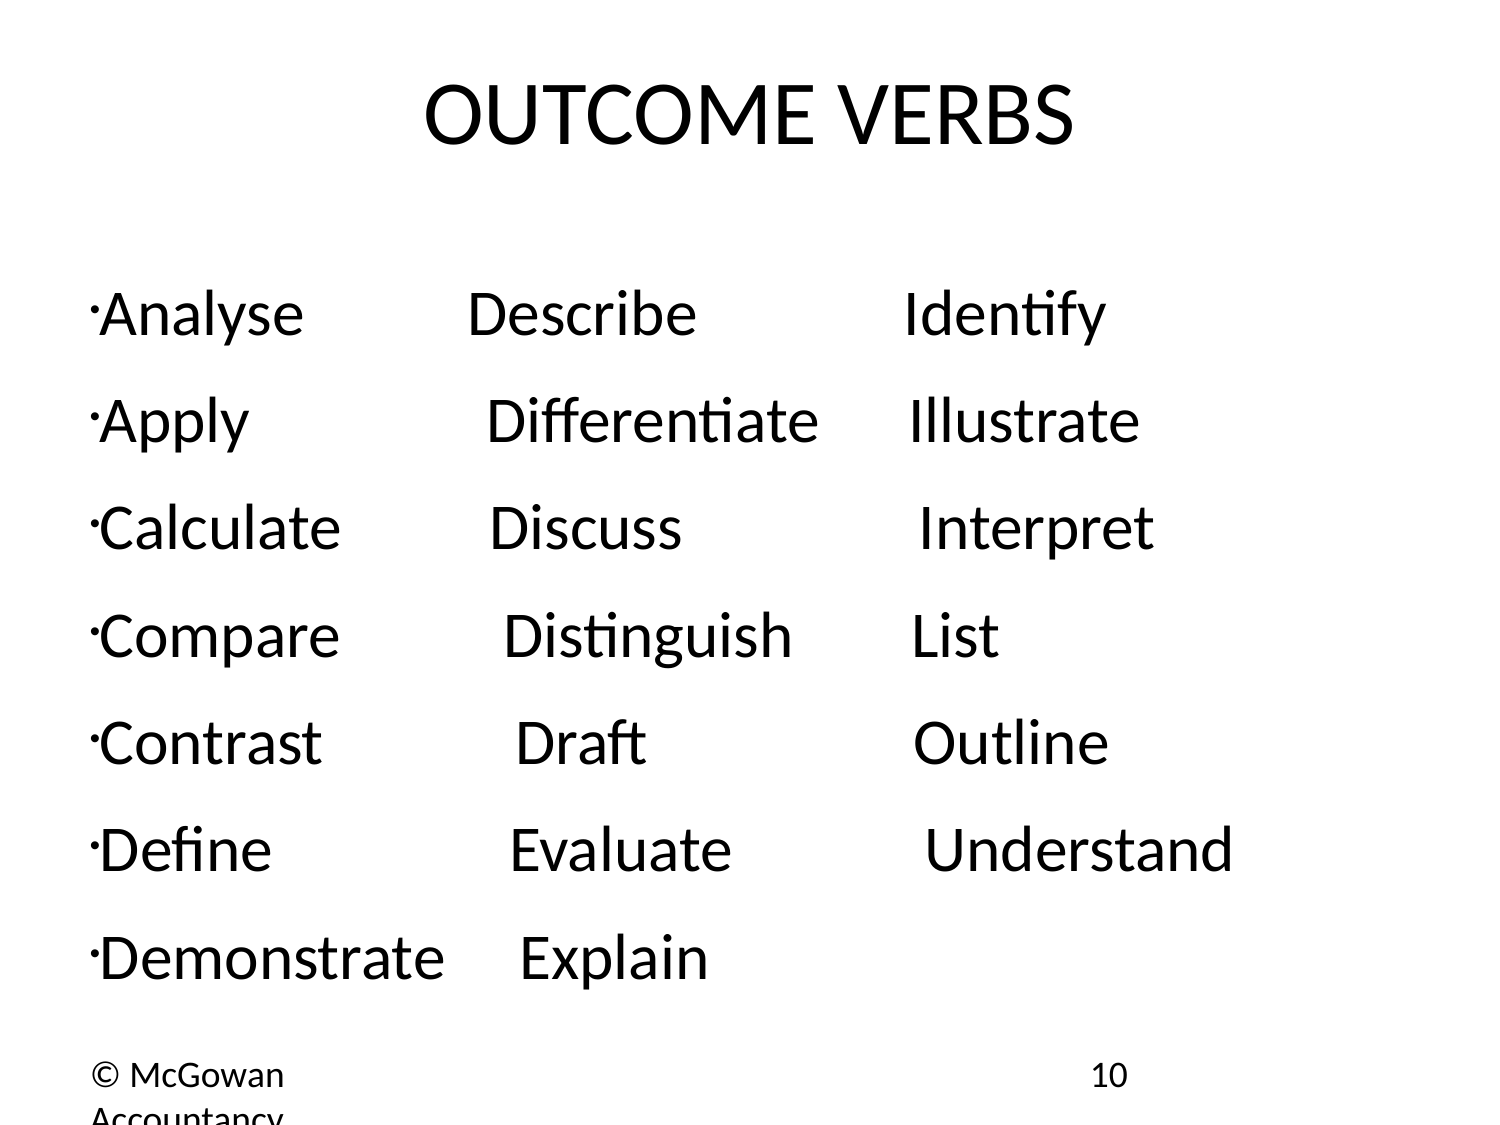

# OUTCOME VERBS
Analyse Describe Identify
Apply Differentiate Illustrate
Calculate Discuss Interpret
Compare Distinguish List
Contrast Draft Outline
Define Evaluate Understand
Demonstrate Explain
© McGowan Accountancy Services
10